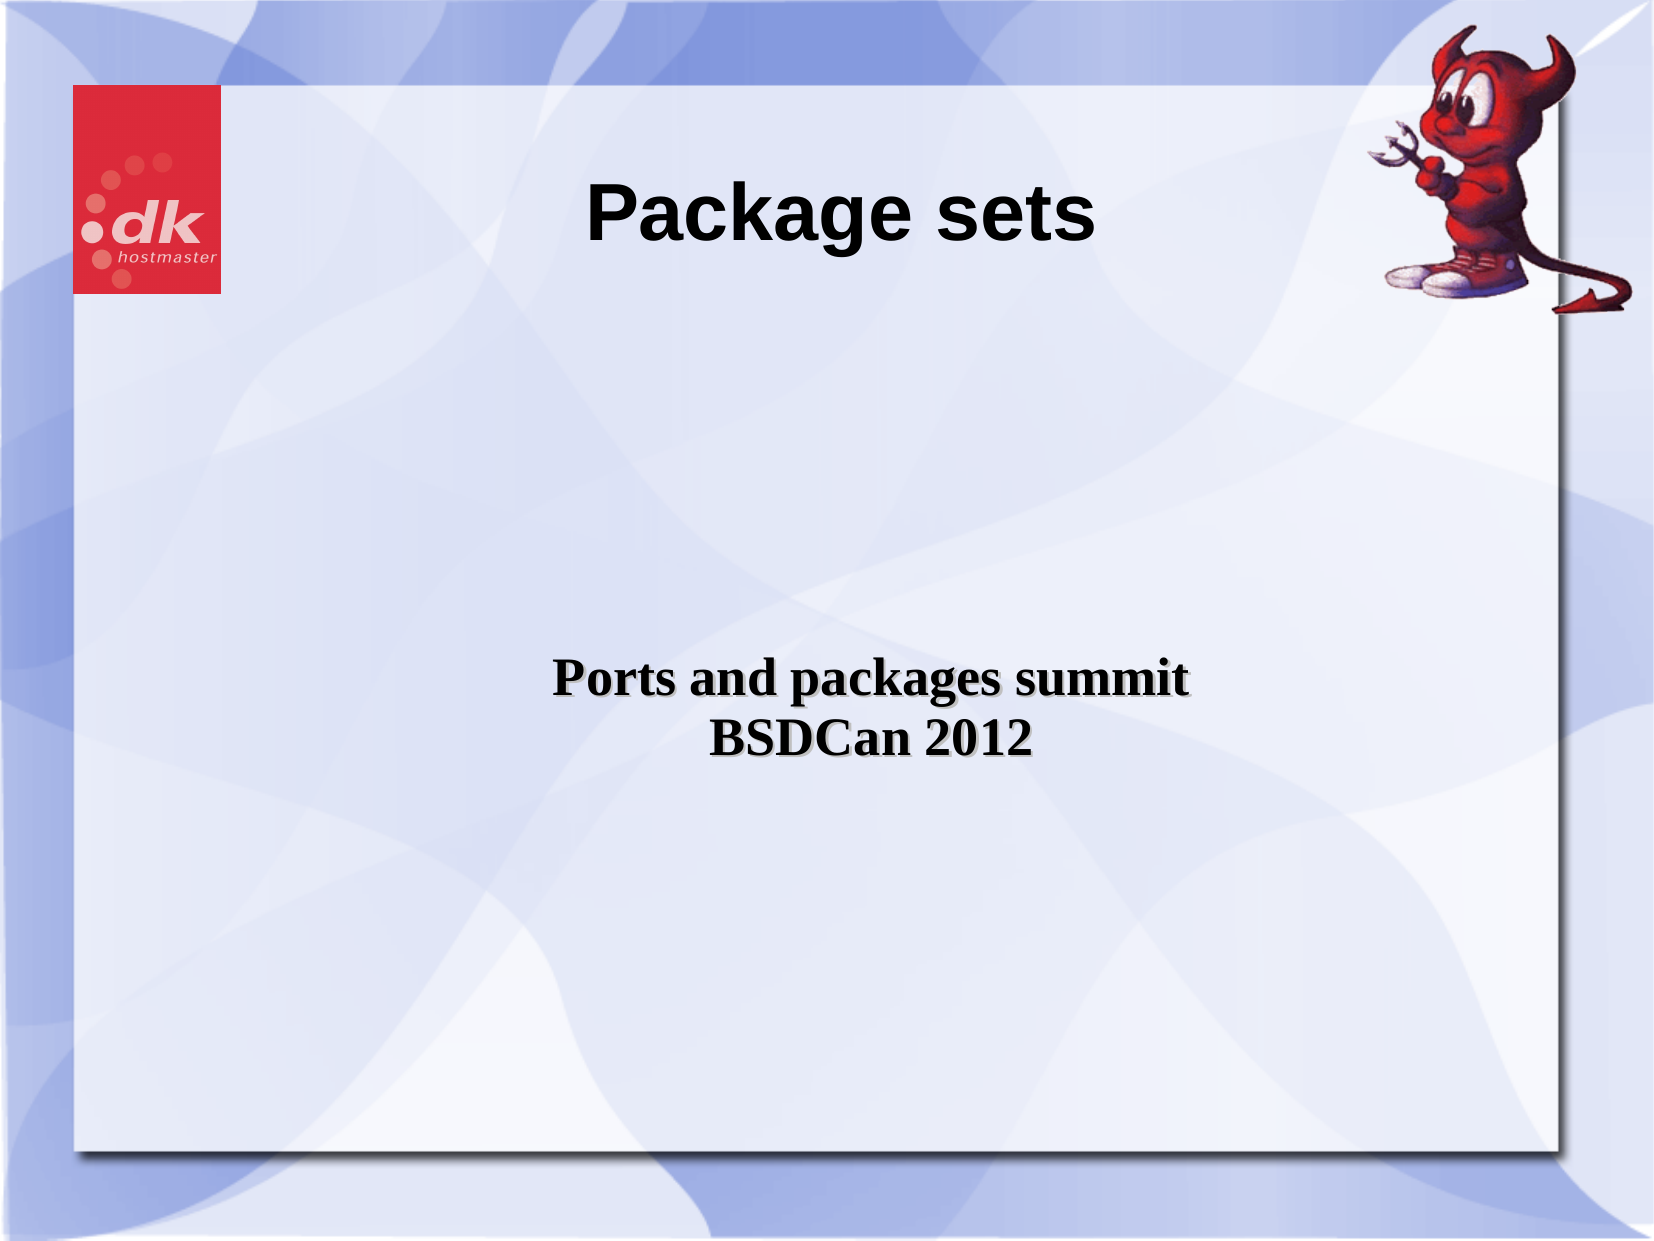

# Package sets
Ports and packages summit
BSDCan 2012